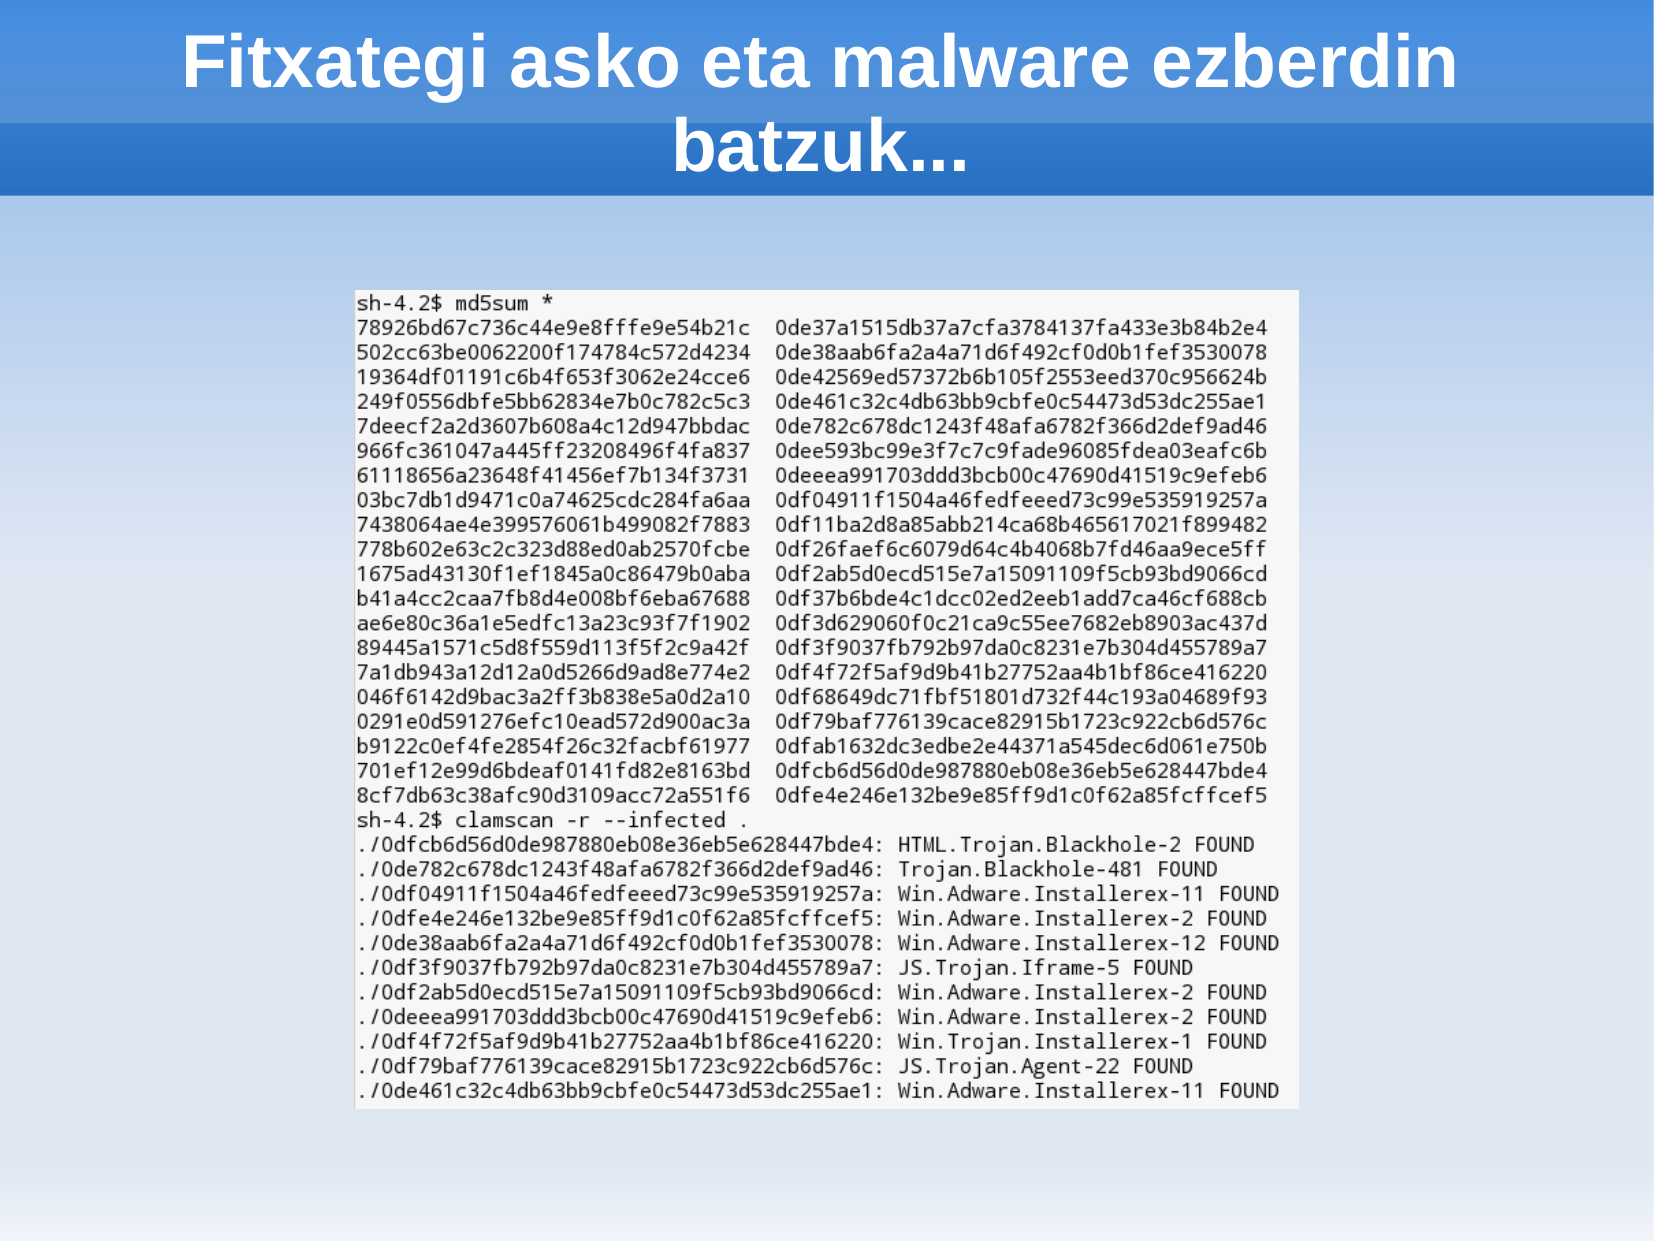

# Fitxategi asko eta malware ezberdin batzuk...